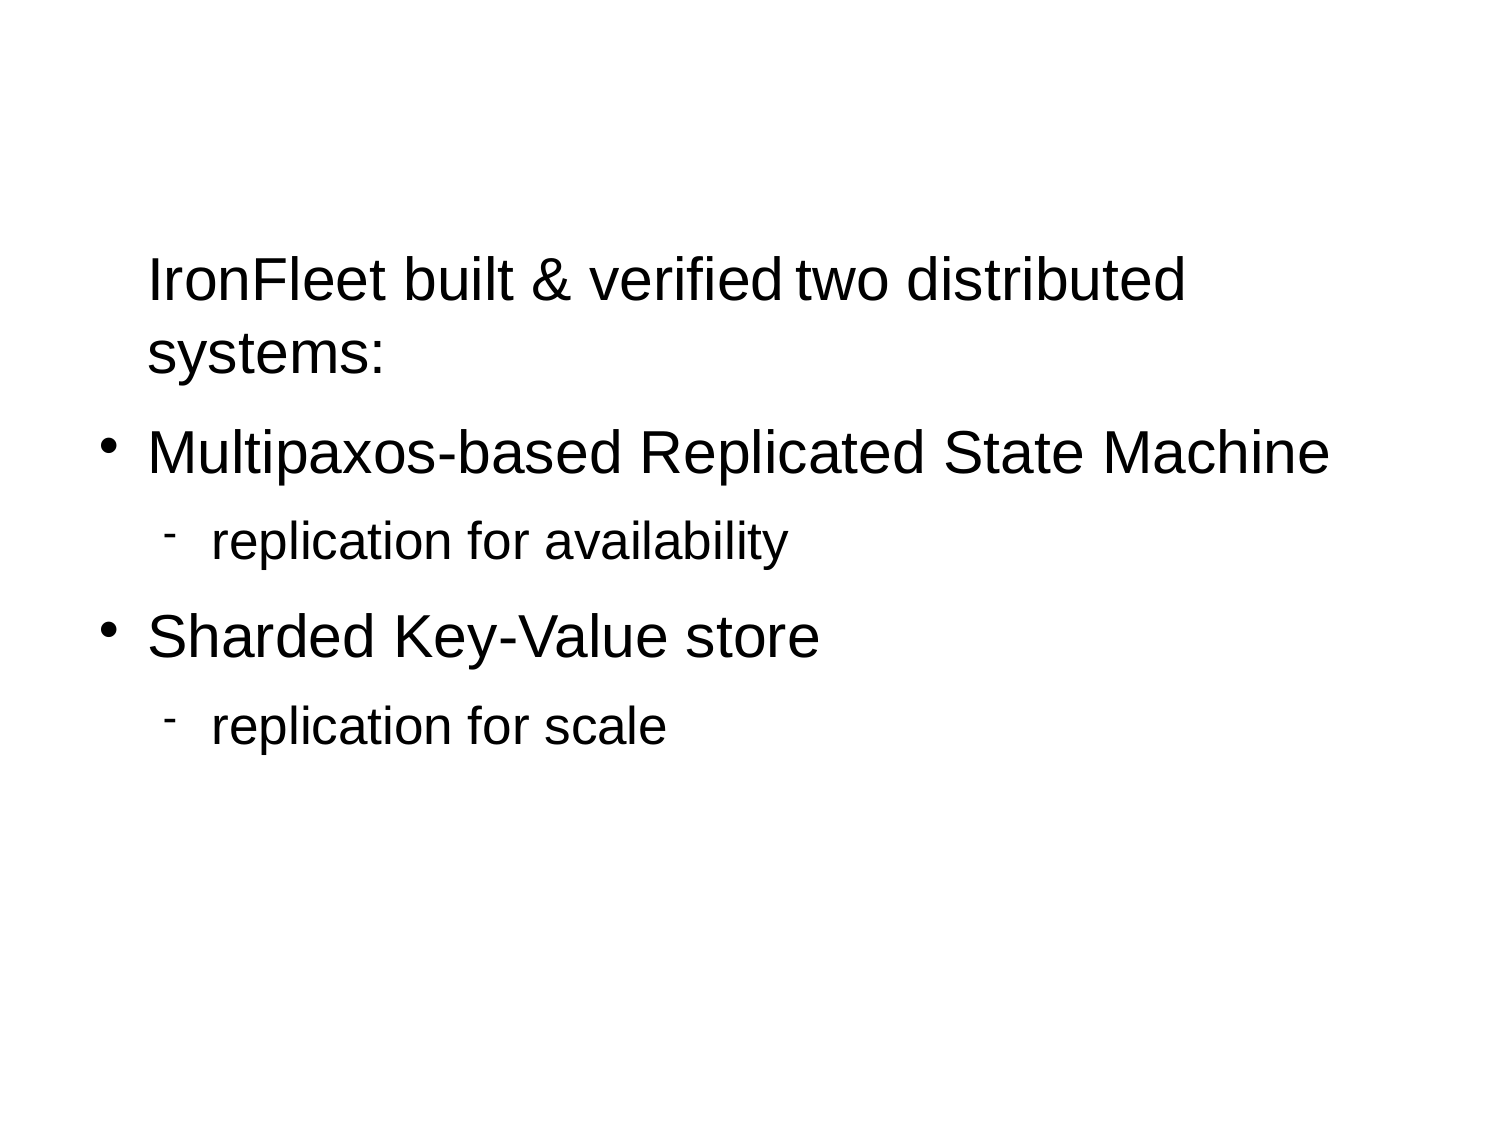

IronFleet built & verified two distributed systems:
Multipaxos-based Replicated State Machine
replication for availability
Sharded Key-Value store
replication for scale